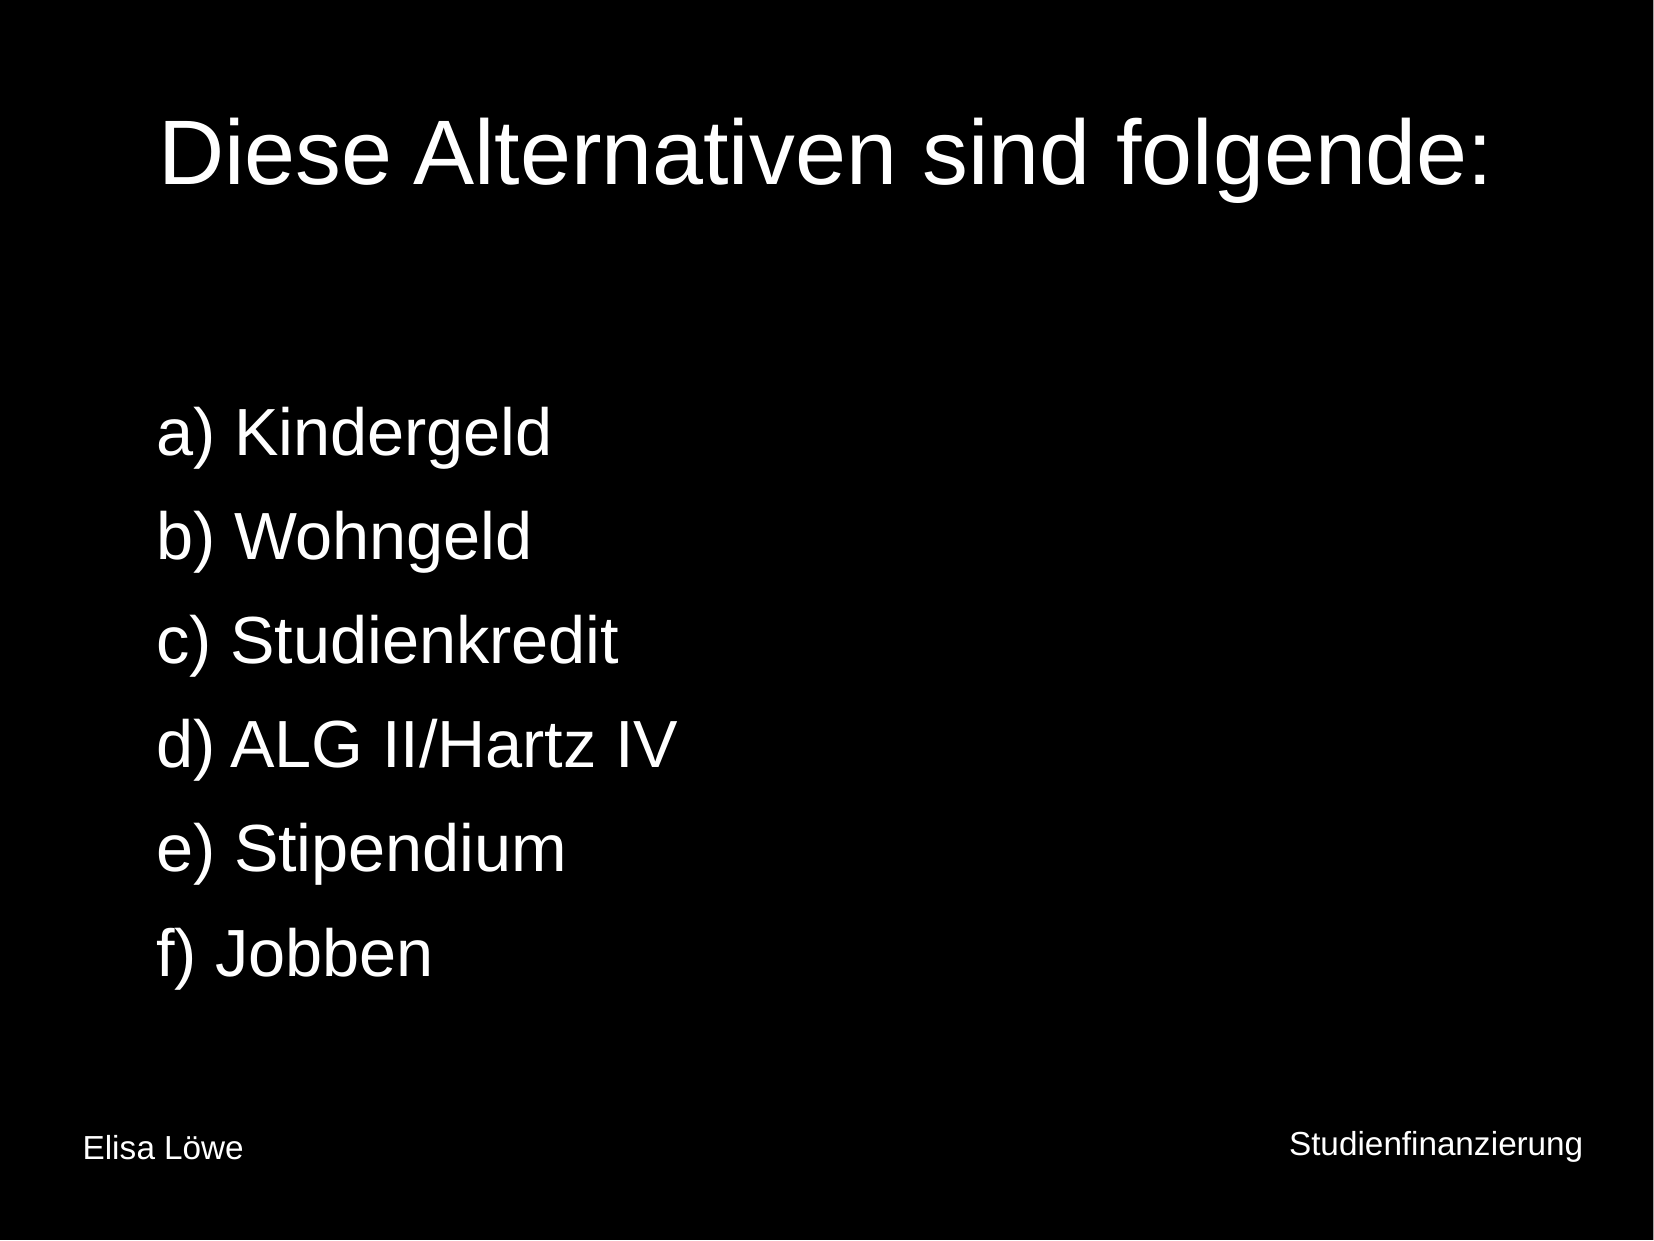

# Diese Alternativen sind folgende:
 	a) Kindergeld
 	b) Wohngeld
 	c) Studienkredit
 	d) ALG II/Hartz IV
 	e) Stipendium
 	f) Jobben
 Studienfinanzierung
Elisa Löwe